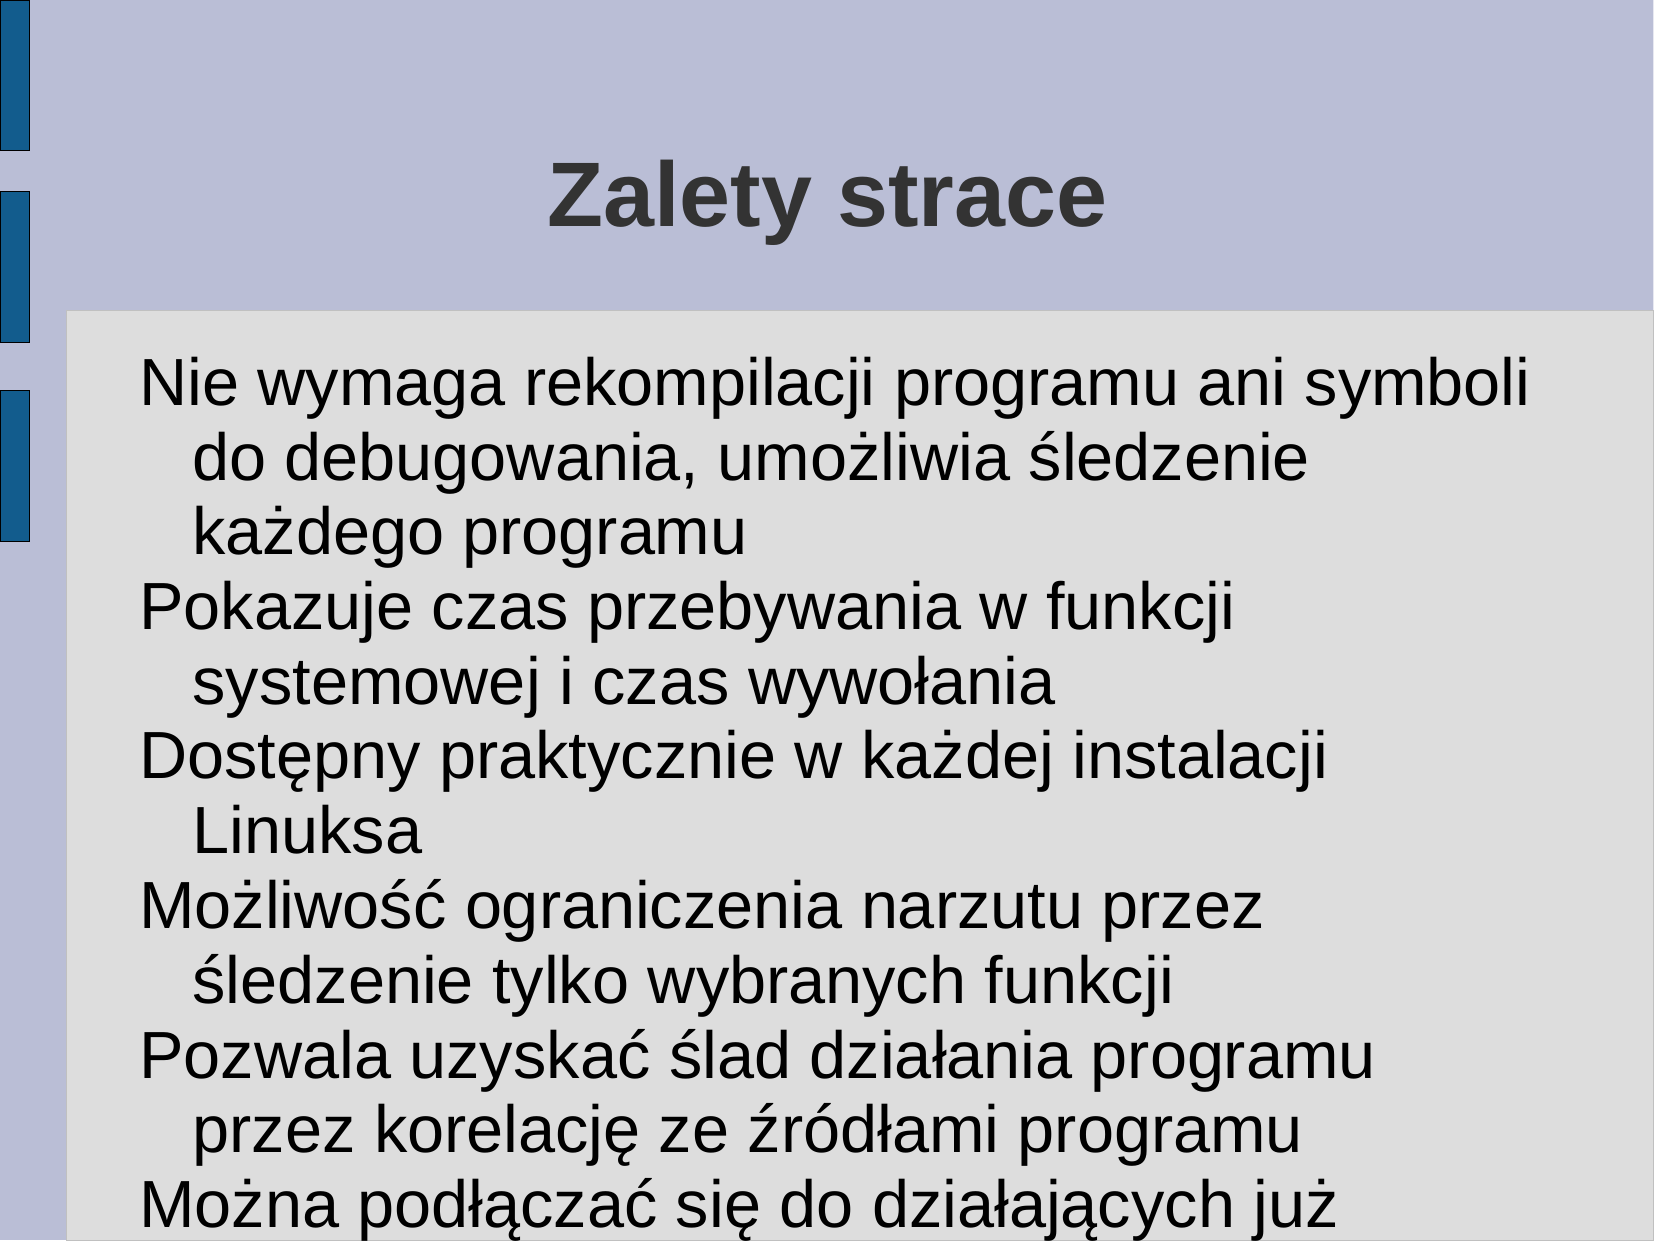

# Zalety strace
Nie wymaga rekompilacji programu ani symboli do debugowania, umożliwia śledzenie każdego programu
Pokazuje czas przebywania w funkcji systemowej i czas wywołania
Dostępny praktycznie w każdej instalacji Linuksa
Możliwość ograniczenia narzutu przez śledzenie tylko wybranych funkcji
Pozwala uzyskać ślad działania programu przez korelację ze źródłami programu
Można podłączać się do działających już programów